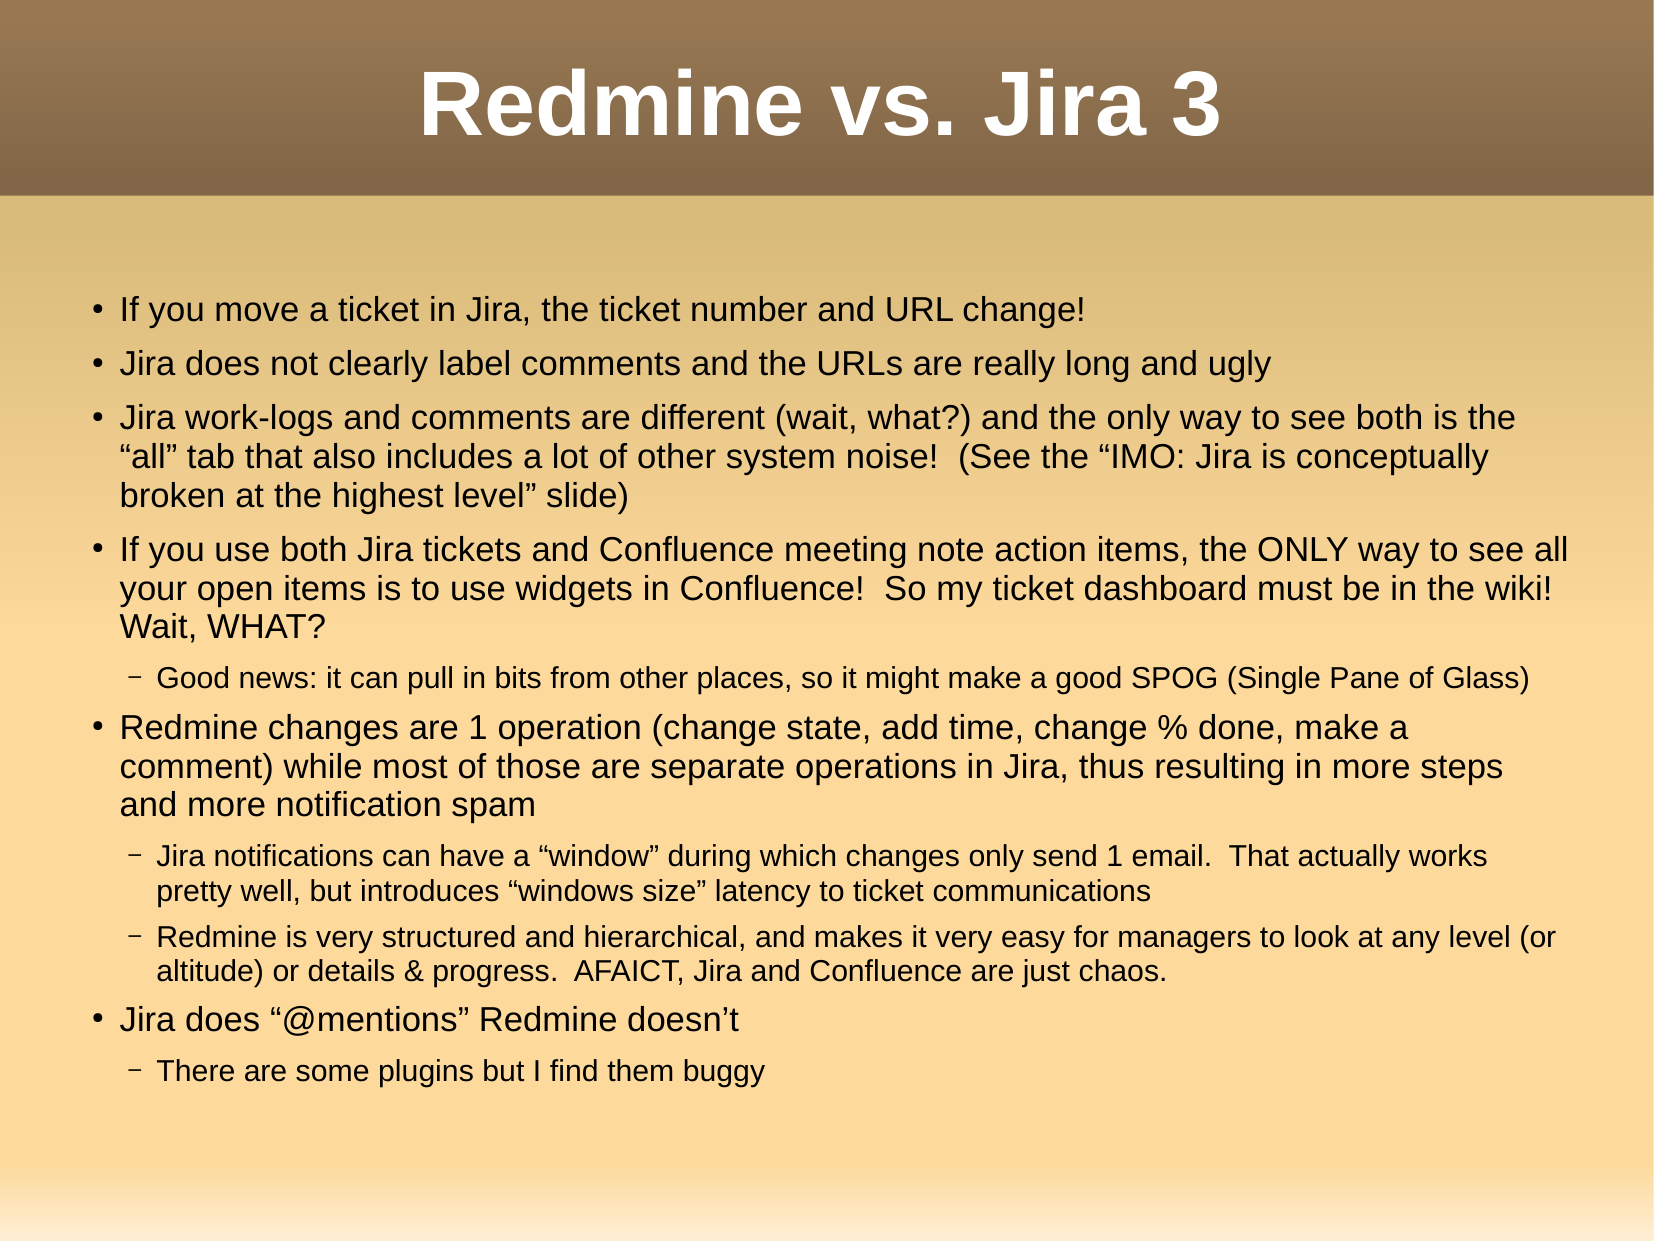

# Redmine vs. Jira 3
If you move a ticket in Jira, the ticket number and URL change!
Jira does not clearly label comments and the URLs are really long and ugly
Jira work-logs and comments are different (wait, what?) and the only way to see both is the “all” tab that also includes a lot of other system noise! (See the “IMO: Jira is conceptually broken at the highest level” slide)
If you use both Jira tickets and Confluence meeting note action items, the ONLY way to see all your open items is to use widgets in Confluence! So my ticket dashboard must be in the wiki! Wait, WHAT?
Good news: it can pull in bits from other places, so it might make a good SPOG (Single Pane of Glass)
Redmine changes are 1 operation (change state, add time, change % done, make a comment) while most of those are separate operations in Jira, thus resulting in more steps and more notification spam
Jira notifications can have a “window” during which changes only send 1 email. That actually works pretty well, but introduces “windows size” latency to ticket communications
Redmine is very structured and hierarchical, and makes it very easy for managers to look at any level (or altitude) or details & progress. AFAICT, Jira and Confluence are just chaos.
Jira does “@mentions” Redmine doesn’t
There are some plugins but I find them buggy